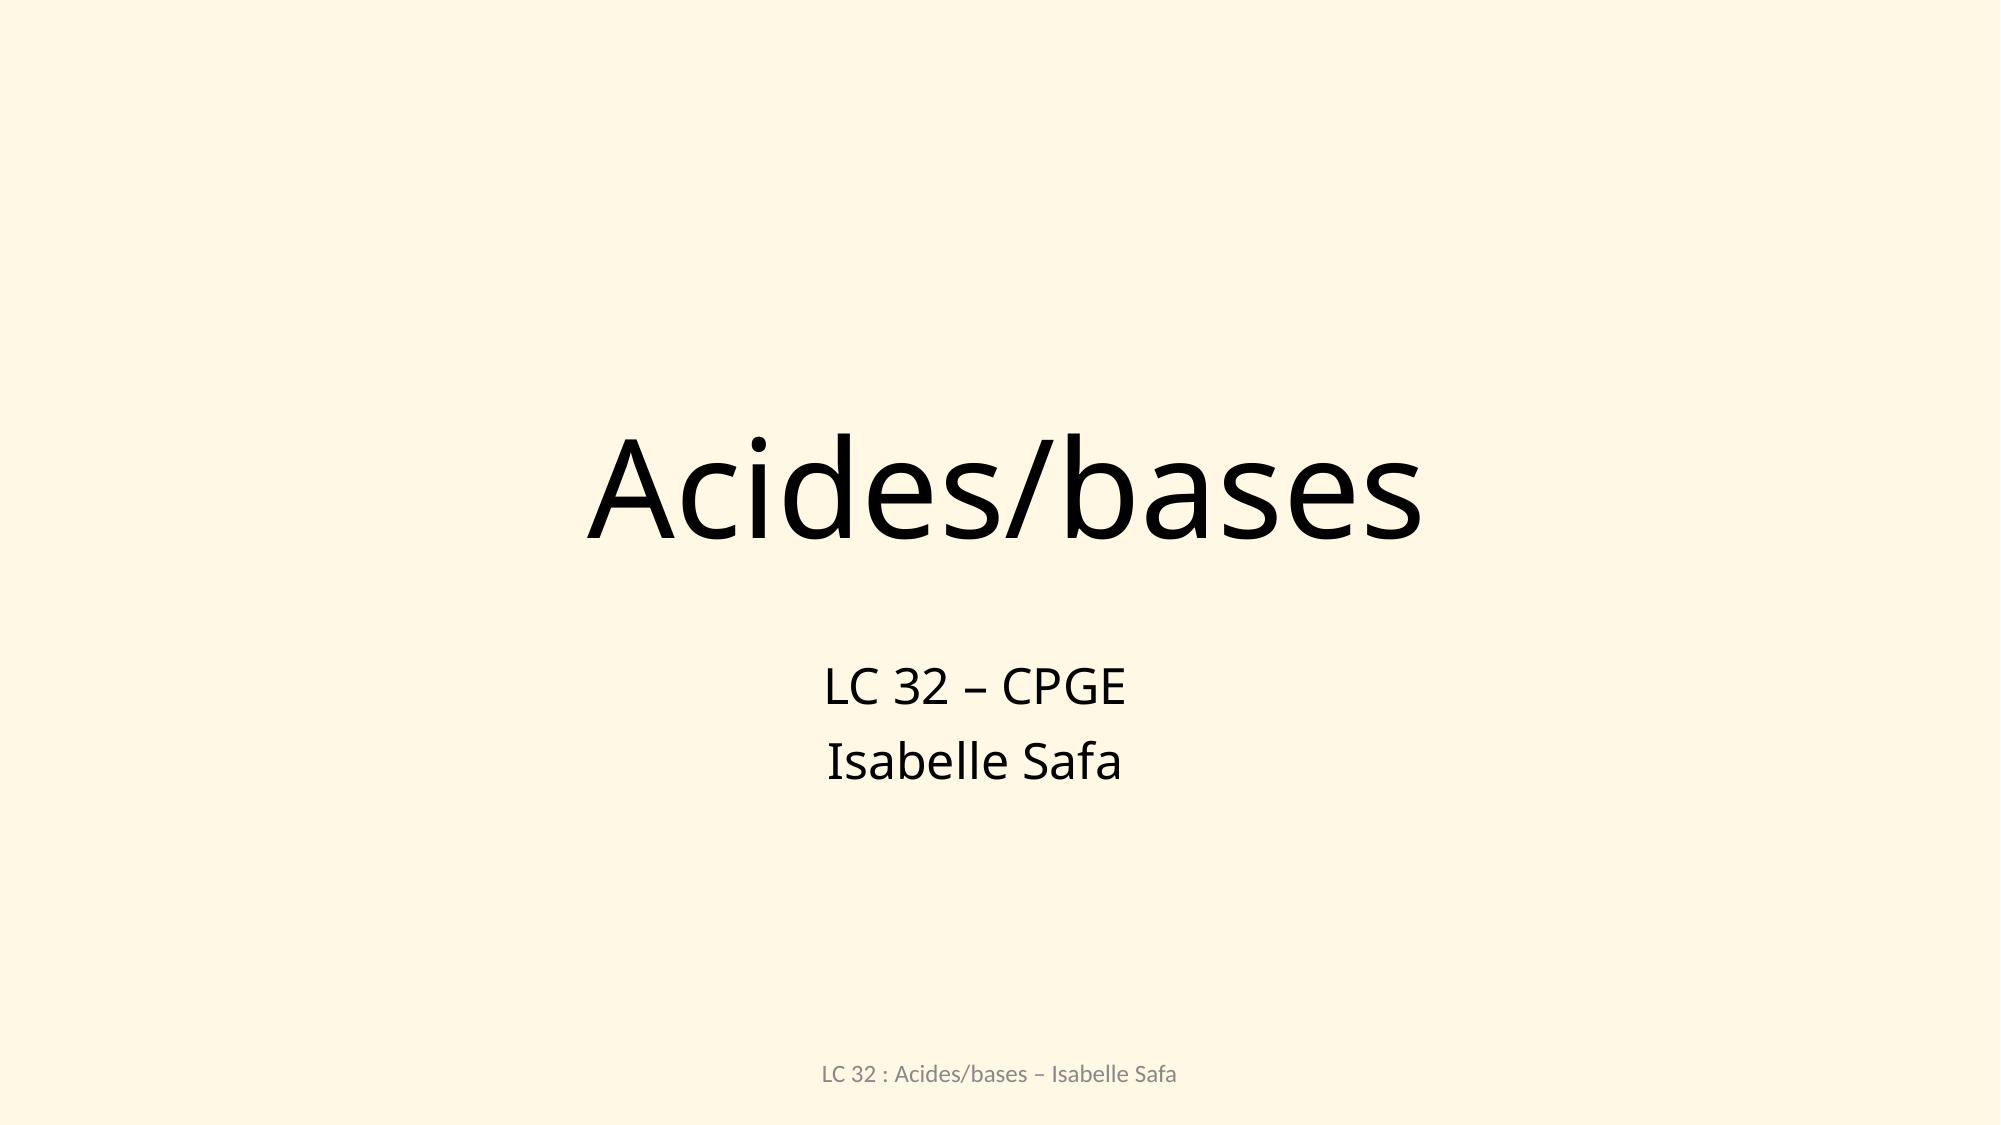

# Acides/bases
LC 32 – CPGE
Isabelle Safa
LC 32 : Acides/bases – Isabelle Safa